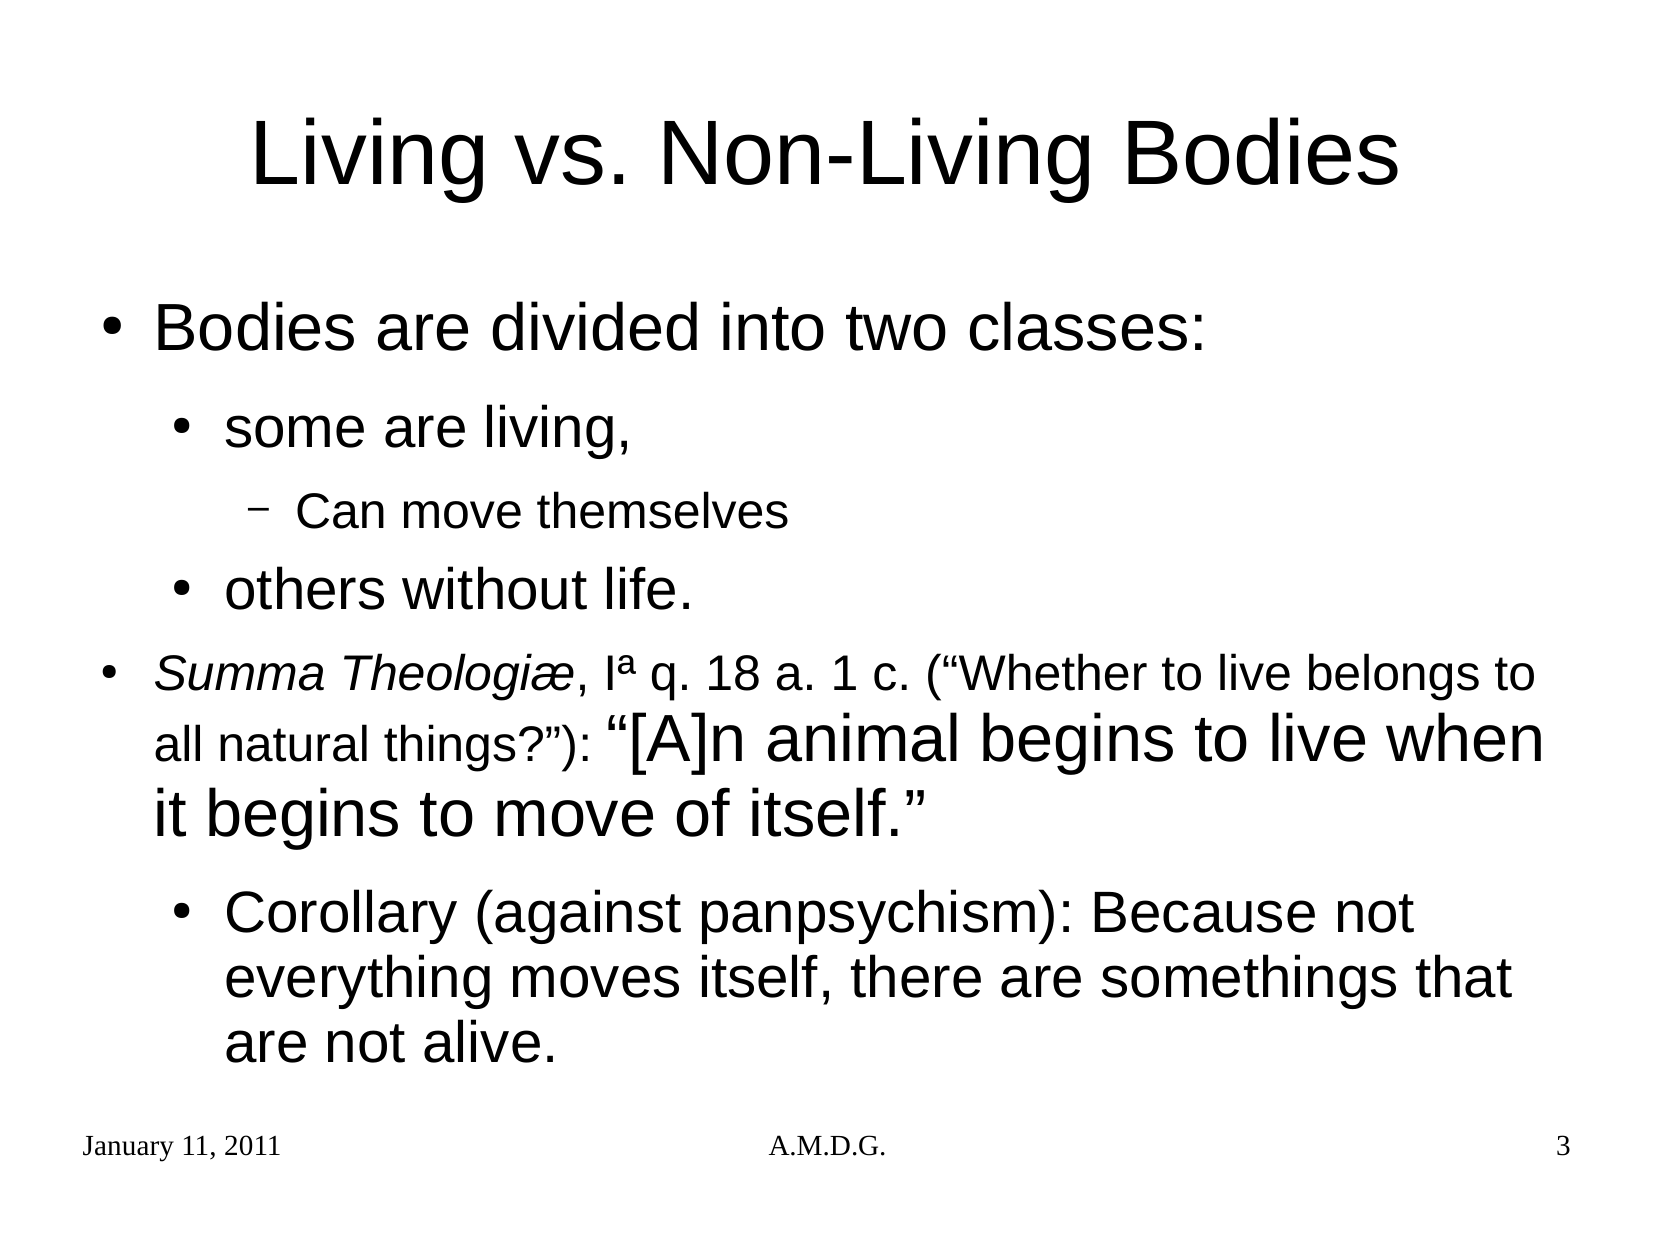

# Living vs. Non-Living Bodies
Bodies are divided into two classes:
some are living,
Can move themselves
others without life.
Summa Theologiæ, Iª q. 18 a. 1 c. (“Whether to live belongs to all natural things?”): “[A]n animal begins to live when it begins to move of itself.”
Corollary (against panpsychism): Because not everything moves itself, there are somethings that are not alive.
January 11, 2011
A.M.D.G.
3